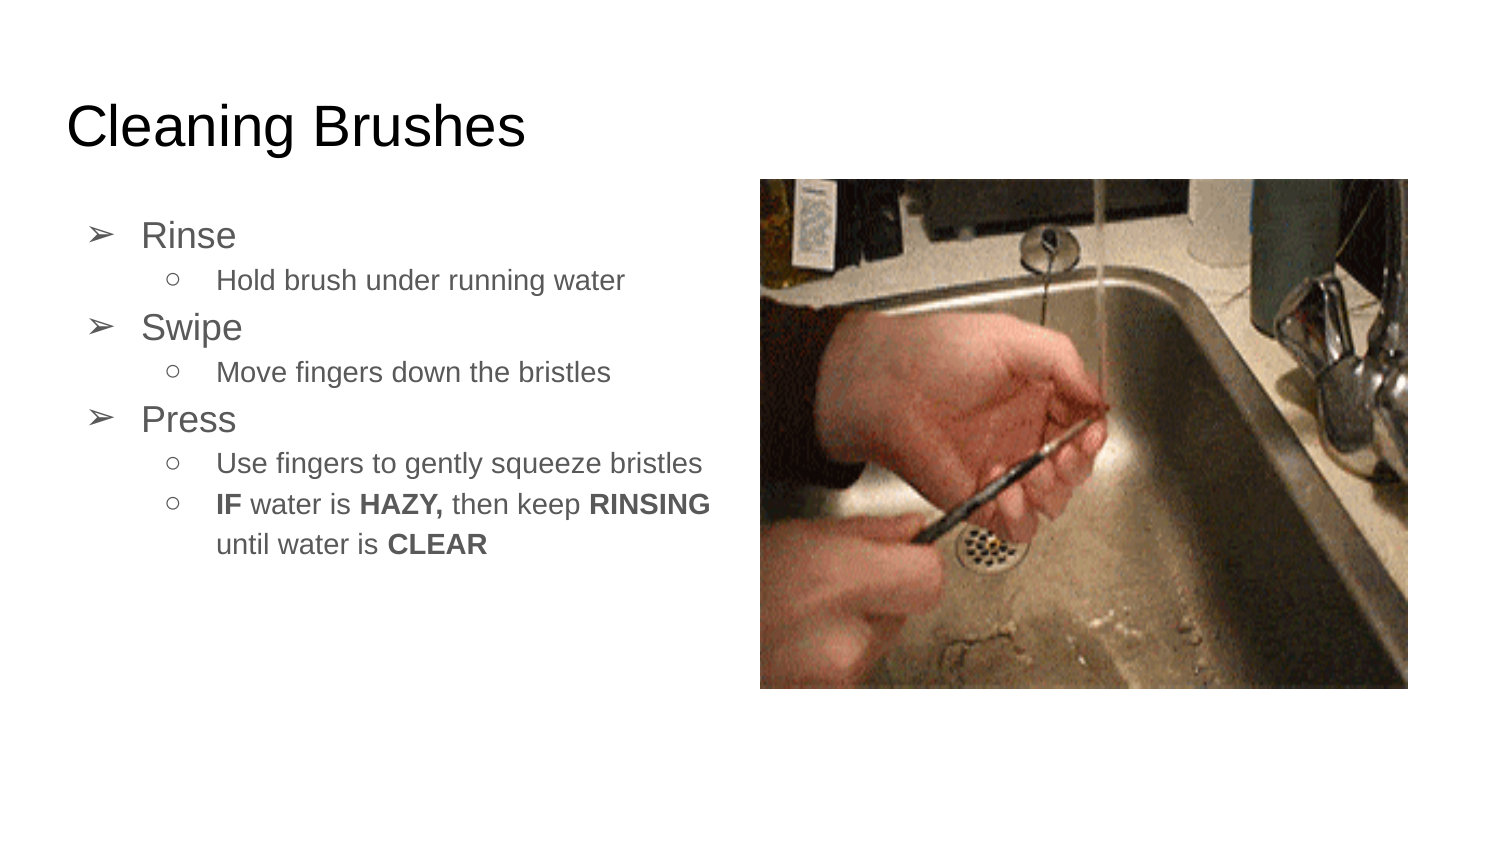

# Cleaning Brushes
Rinse
Hold brush under running water
Swipe
Move fingers down the bristles
Press
Use fingers to gently squeeze bristles
IF water is HAZY, then keep RINSING until water is CLEAR